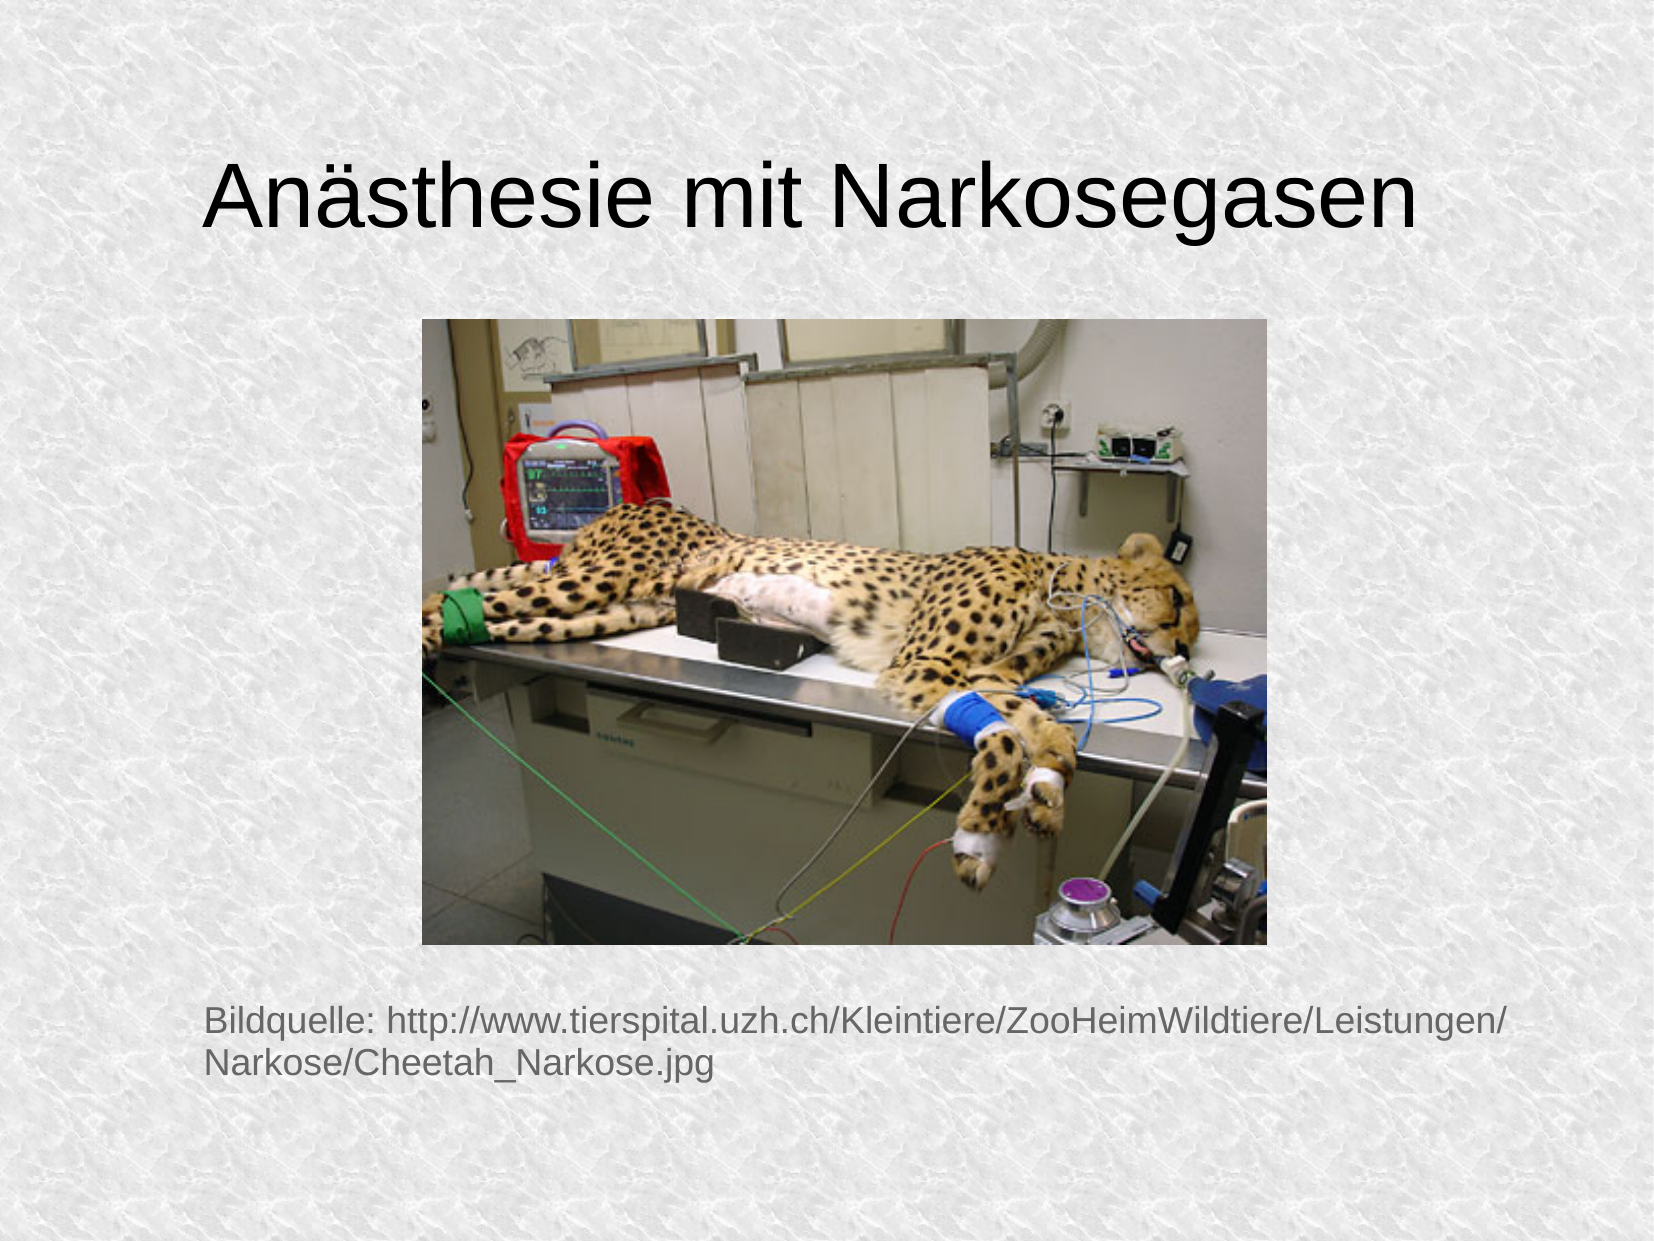

# Anästhesie mit Narkosegasen
Bildquelle: http://www.tierspital.uzh.ch/Kleintiere/ZooHeimWildtiere/Leistungen/
Narkose/Cheetah_Narkose.jpg